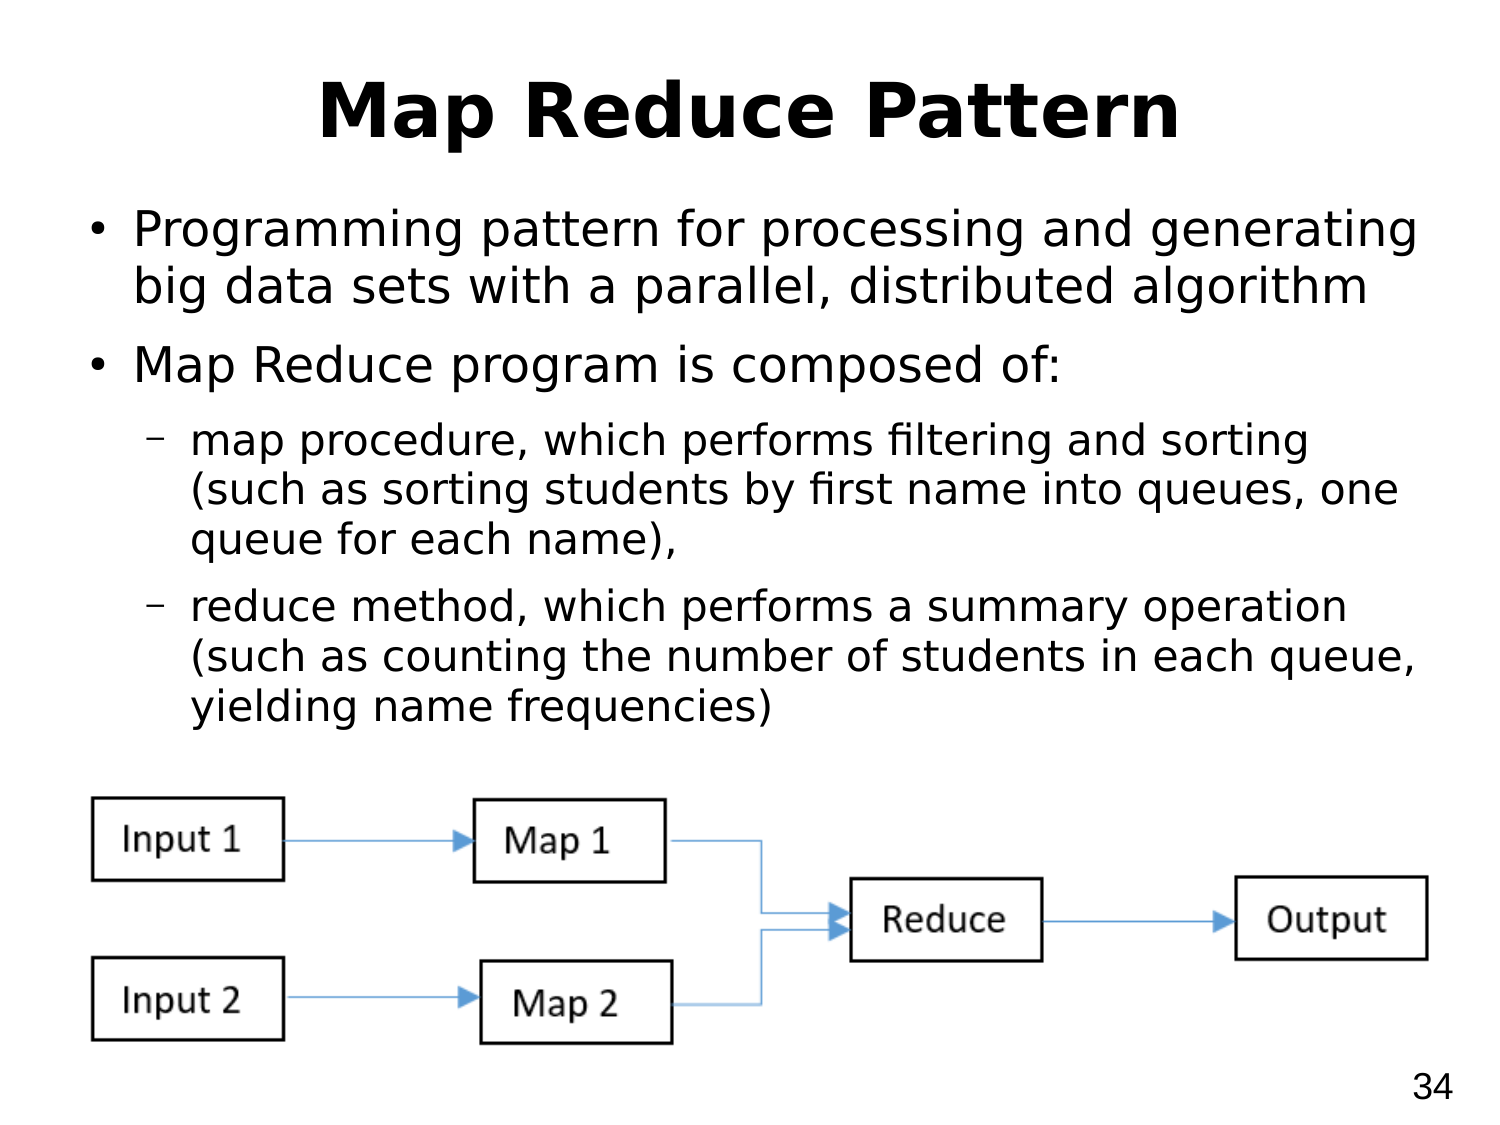

# Map Reduce Pattern
Programming pattern for processing and generating big data sets with a parallel, distributed algorithm
Map Reduce program is composed of:
map procedure, which performs filtering and sorting (such as sorting students by first name into queues, one queue for each name),
reduce method, which performs a summary operation (such as counting the number of students in each queue, yielding name frequencies)